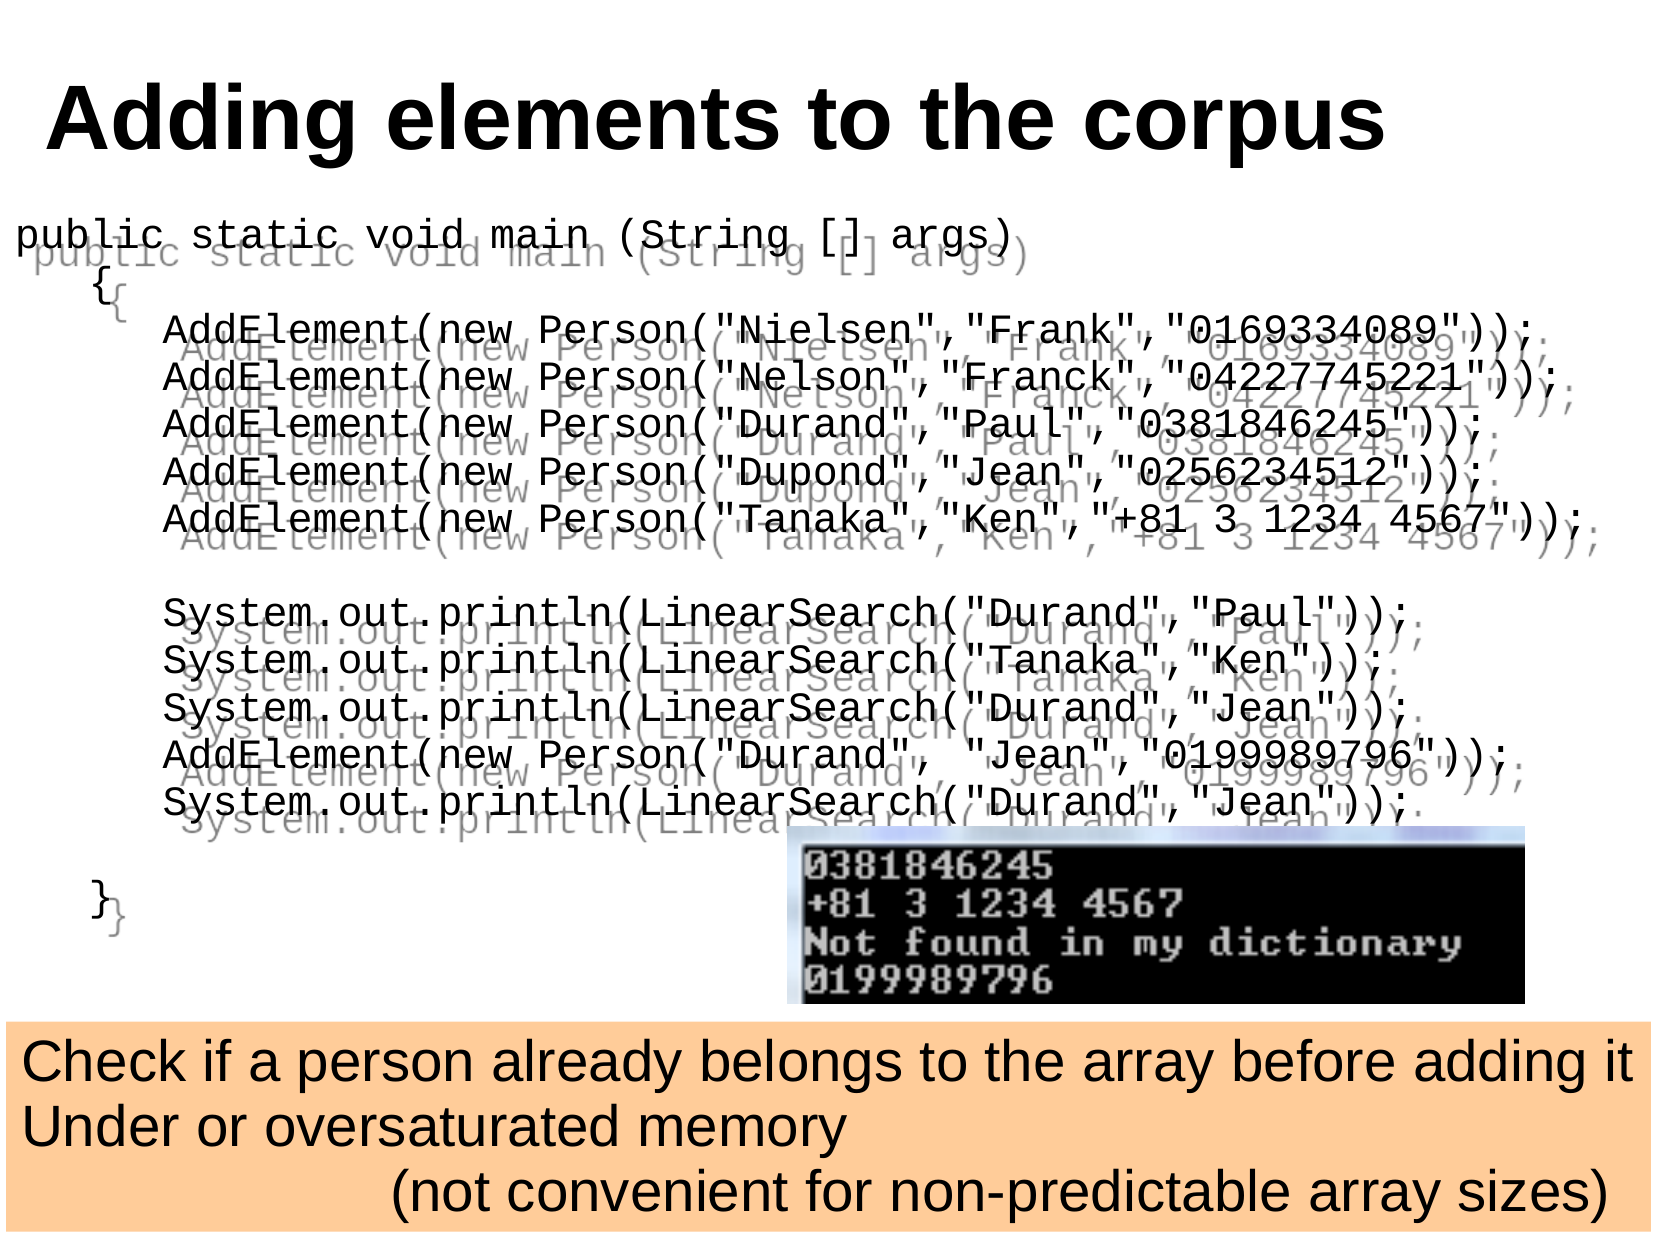

Adding elements to the corpus
public static void main (String [] args)
	{
		AddElement(new Person("Nielsen","Frank","0169334089"));
		AddElement(new Person("Nelson","Franck","04227745221"));
		AddElement(new Person("Durand","Paul","0381846245"));
		AddElement(new Person("Dupond","Jean","0256234512"));
		AddElement(new Person("Tanaka","Ken","+81 3 1234 4567"));
		System.out.println(LinearSearch("Durand","Paul"));
		System.out.println(LinearSearch("Tanaka","Ken"));
		System.out.println(LinearSearch("Durand","Jean"));
		AddElement(new Person("Durand", "Jean","0199989796"));
		System.out.println(LinearSearch("Durand","Jean"));
	}
Check if a person already belongs to the array before adding it
Under or oversaturated memory
					(not convenient for non-predictable array sizes)